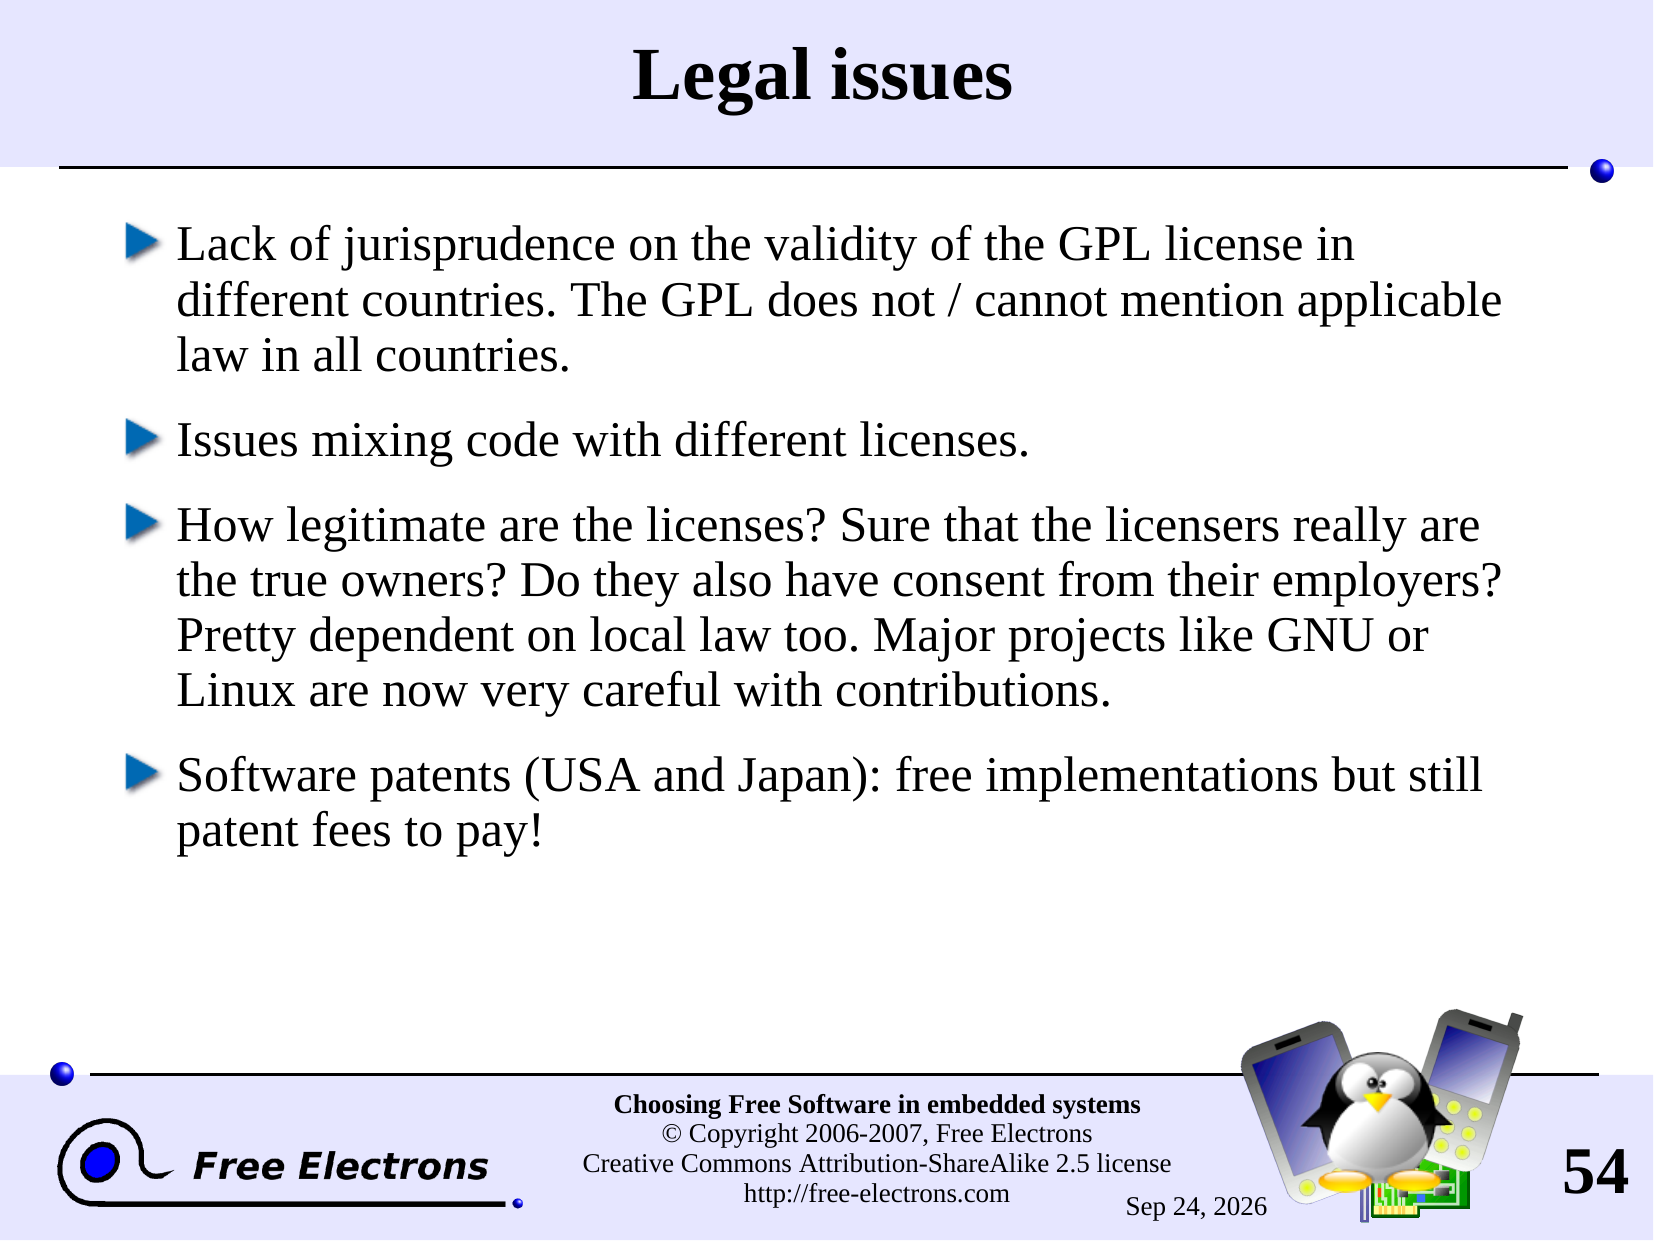

# Legal issues
Lack of jurisprudence on the validity of the GPL license in different countries. The GPL does not / cannot mention applicable law in all countries.
Issues mixing code with different licenses.
How legitimate are the licenses? Sure that the licensers really are the true owners? Do they also have consent from their employers? Pretty dependent on local law too. Major projects like GNU or Linux are now very careful with contributions.
Software patents (USA and Japan): free implementations but still patent fees to pay!